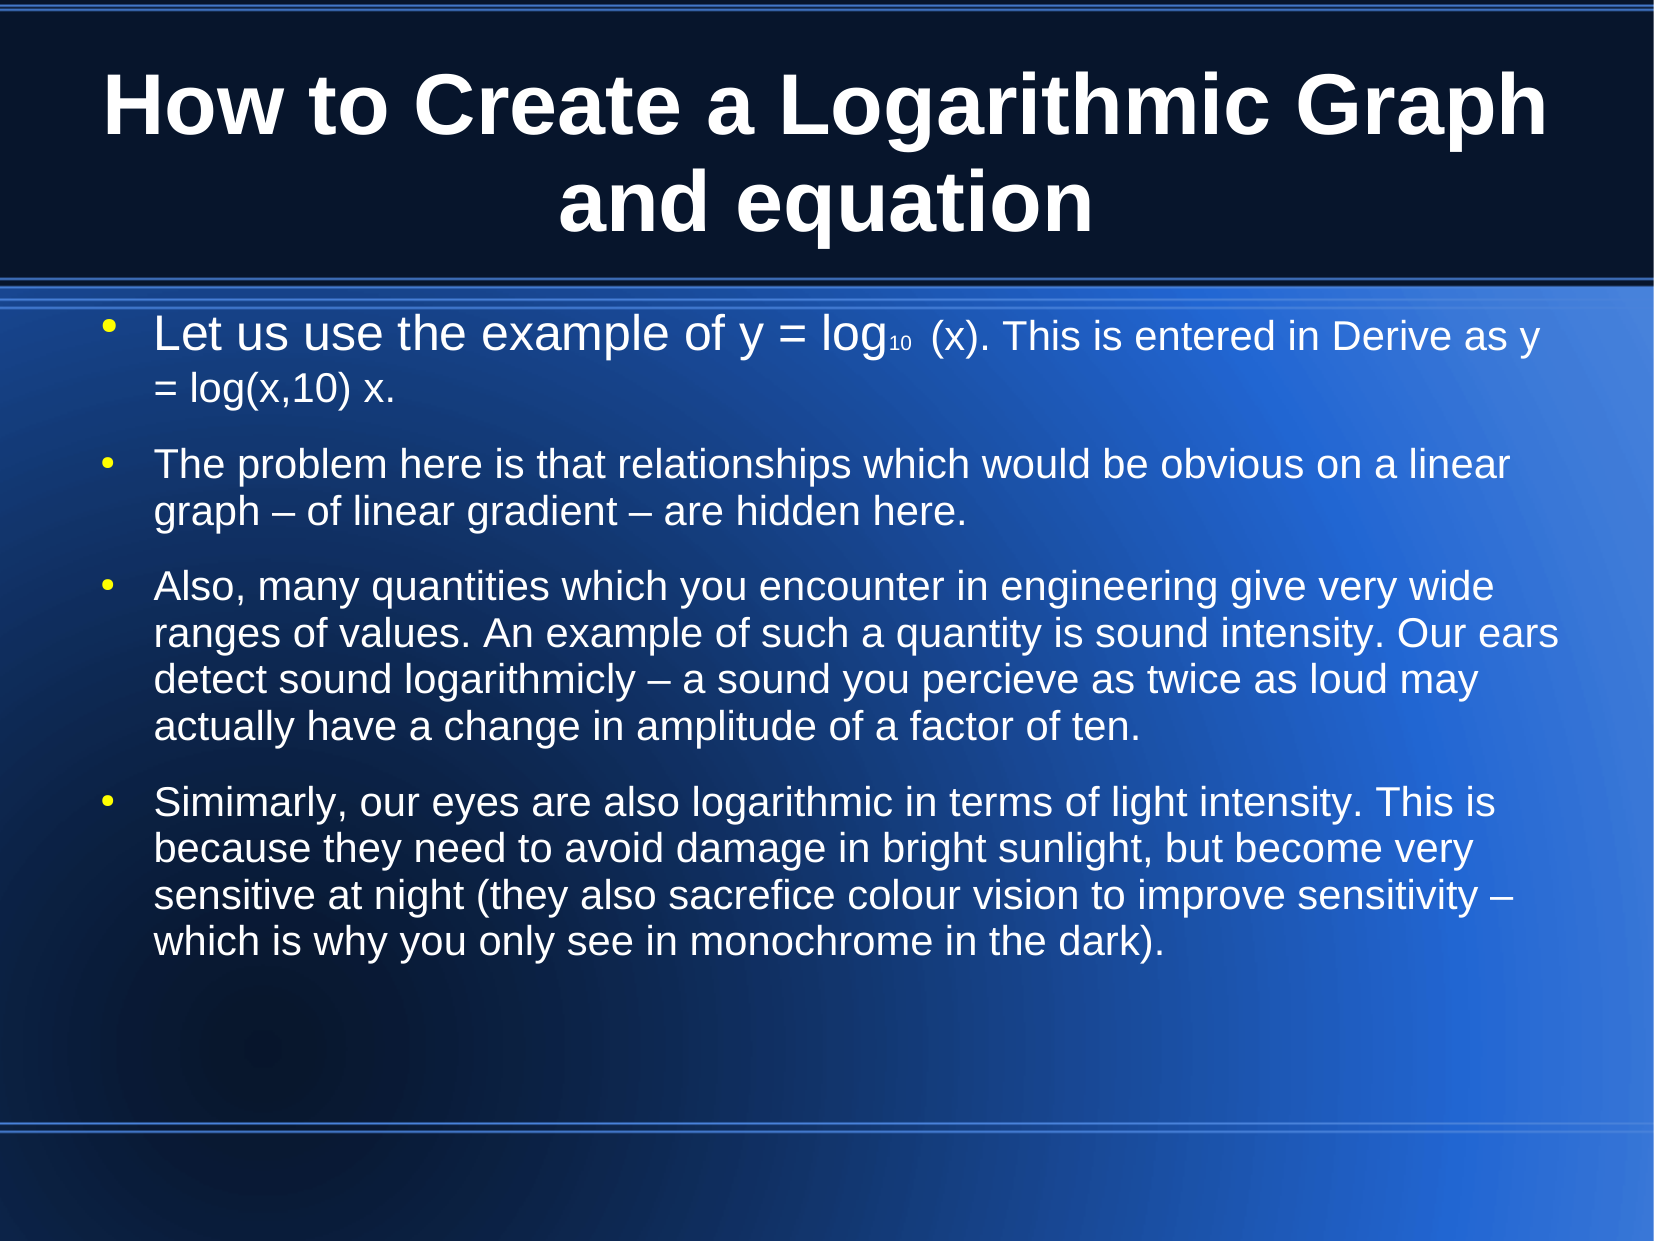

# How to Create a Logarithmic Graph and equation
Let us use the example of y = log10 (x). This is entered in Derive as y = log(x,10) x.
The problem here is that relationships which would be obvious on a linear graph – of linear gradient – are hidden here.
Also, many quantities which you encounter in engineering give very wide ranges of values. An example of such a quantity is sound intensity. Our ears detect sound logarithmicly – a sound you percieve as twice as loud may actually have a change in amplitude of a factor of ten.
Simimarly, our eyes are also logarithmic in terms of light intensity. This is because they need to avoid damage in bright sunlight, but become very sensitive at night (they also sacrefice colour vision to improve sensitivity – which is why you only see in monochrome in the dark).